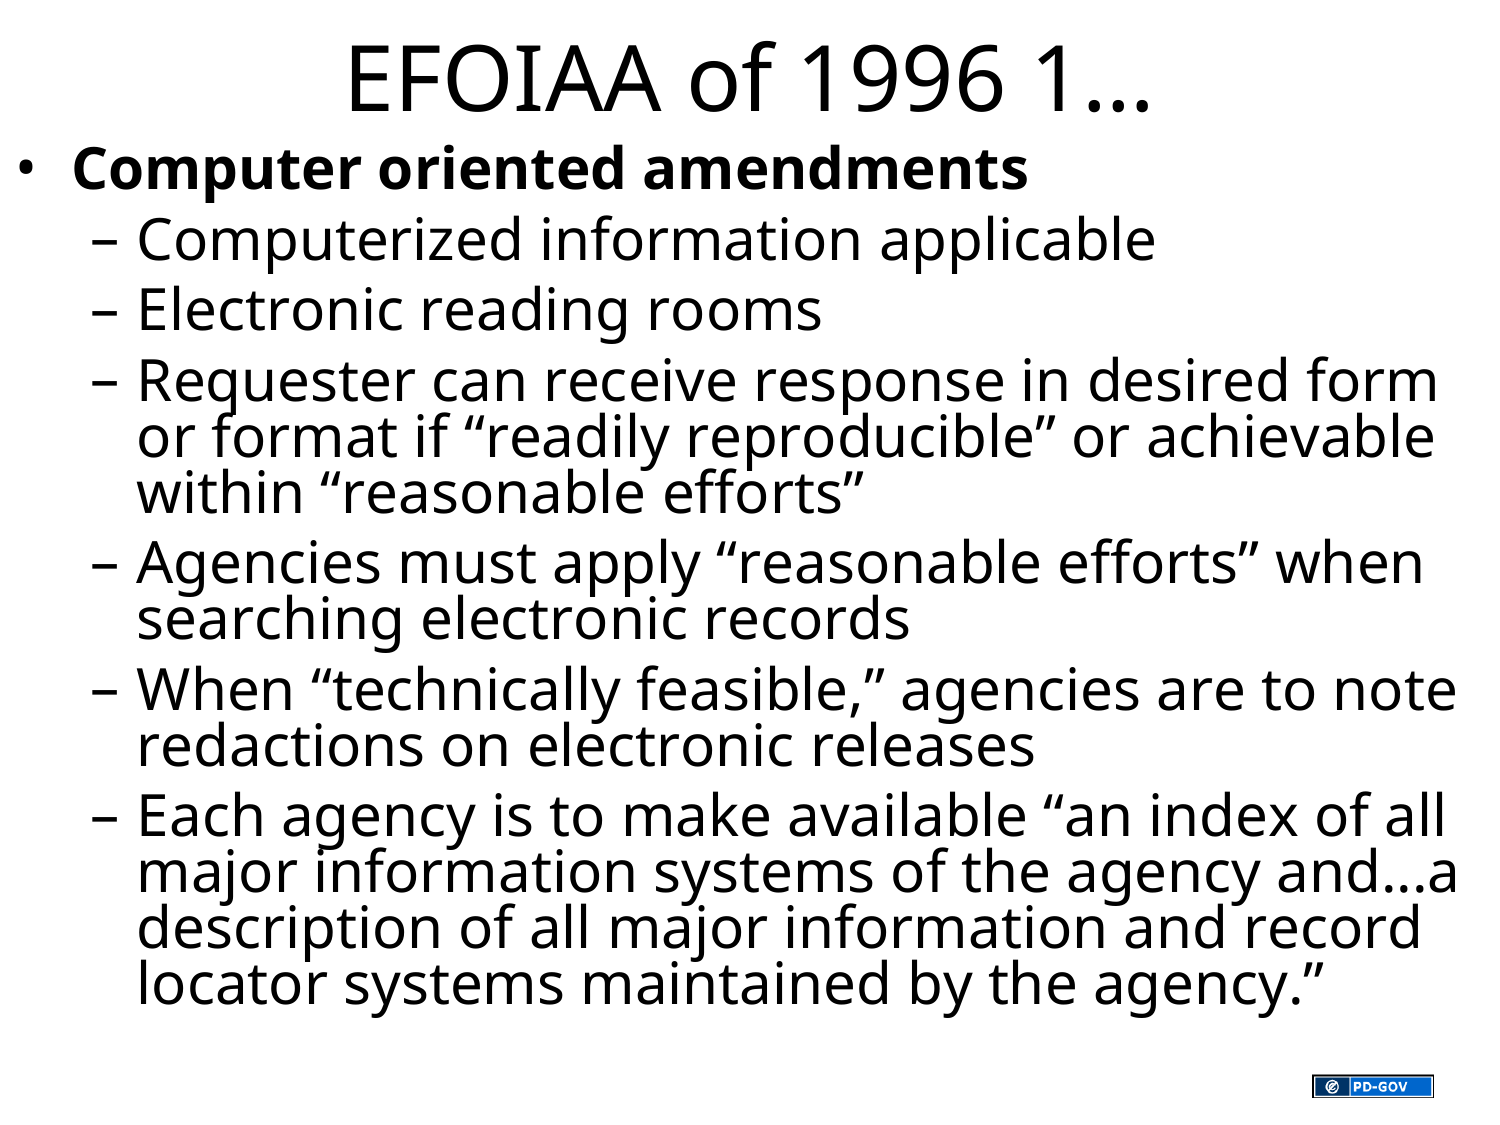

# EFOIAA of 1996 1…
Computer oriented amendments
Computerized information applicable
Electronic reading rooms
Requester can receive response in desired form or format if “readily reproducible” or achievable within “reasonable efforts”
Agencies must apply “reasonable efforts” when searching electronic records
When “technically feasible,” agencies are to note redactions on electronic releases
Each agency is to make available “an index of all major information systems of the agency and...a description of all major information and record locator systems maintained by the agency.”